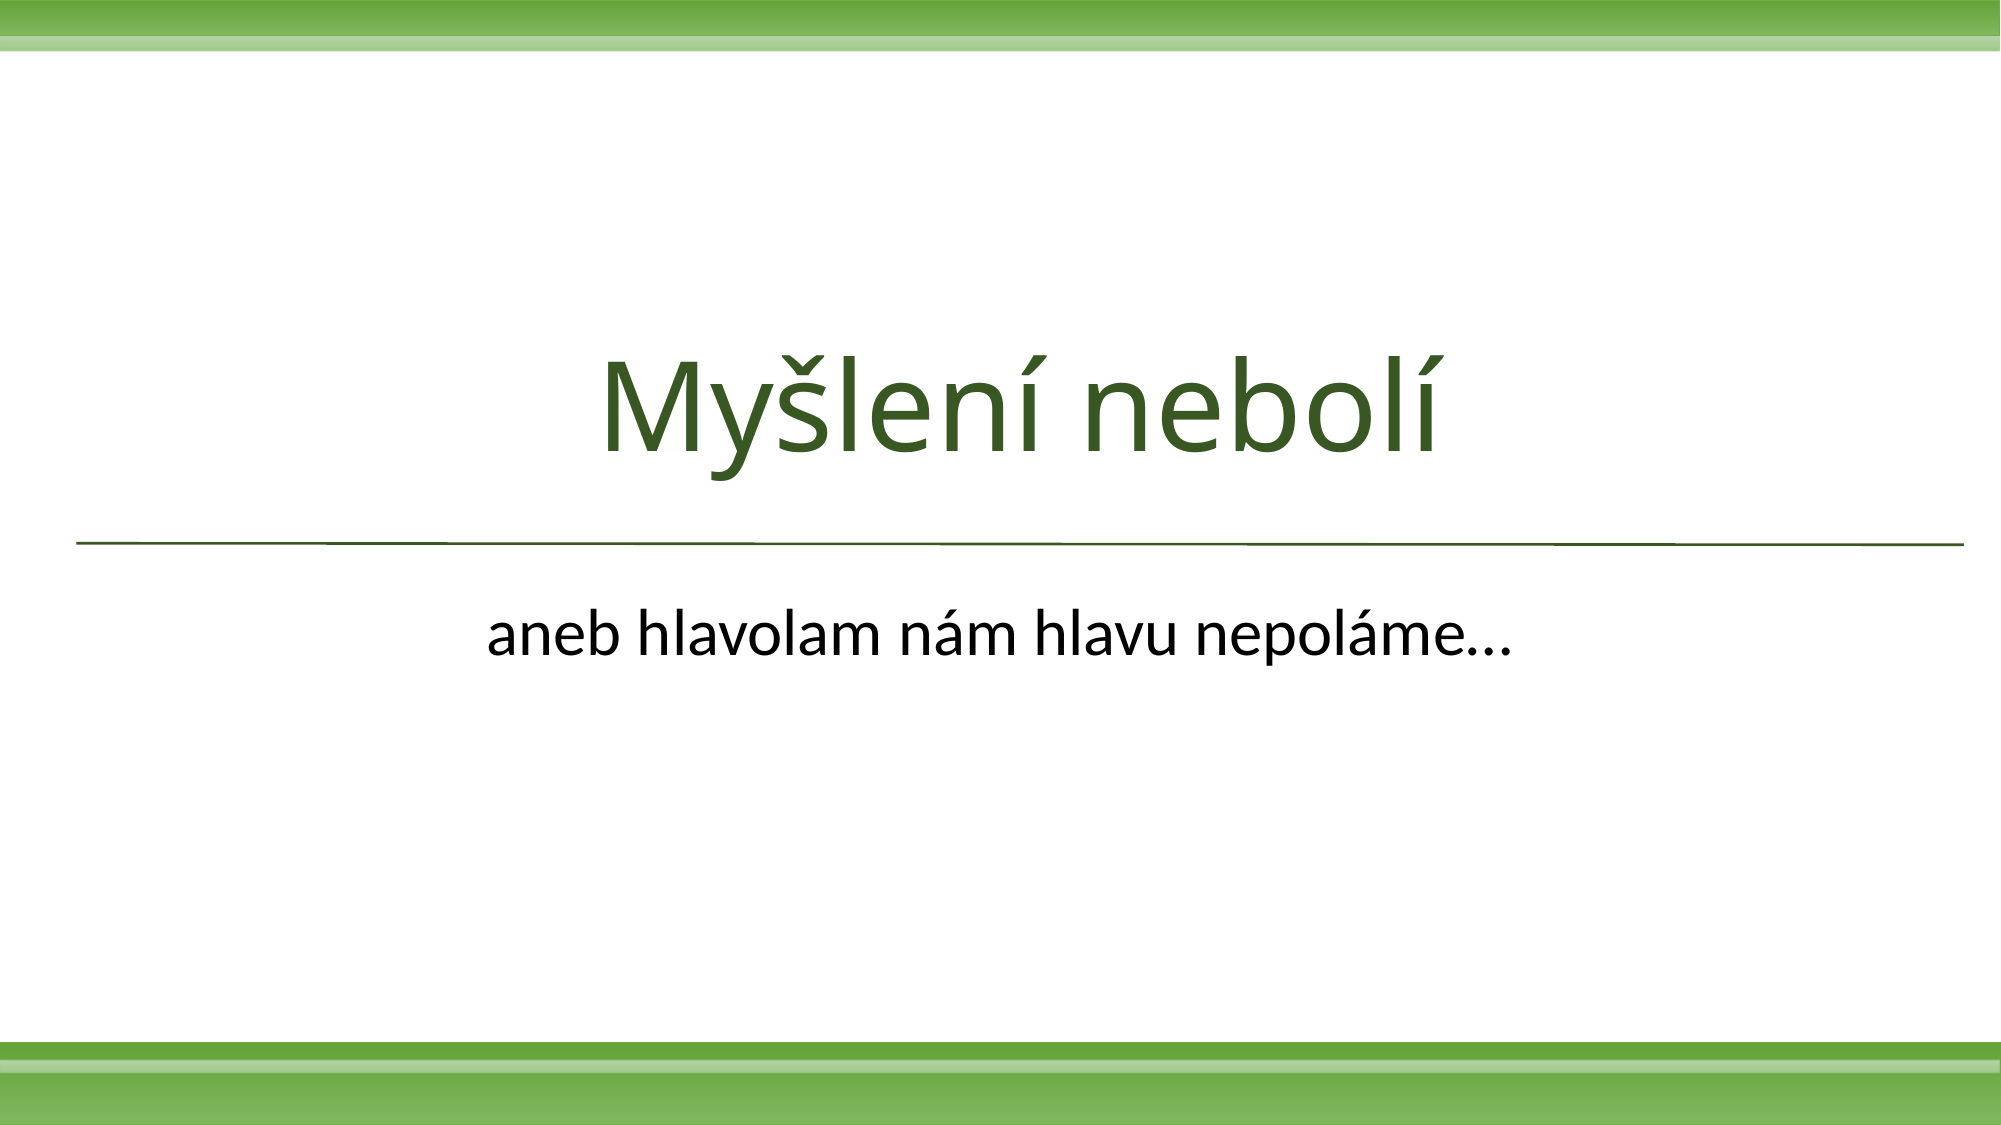

# Myšlení nebolí
aneb hlavolam nám hlavu nepoláme…